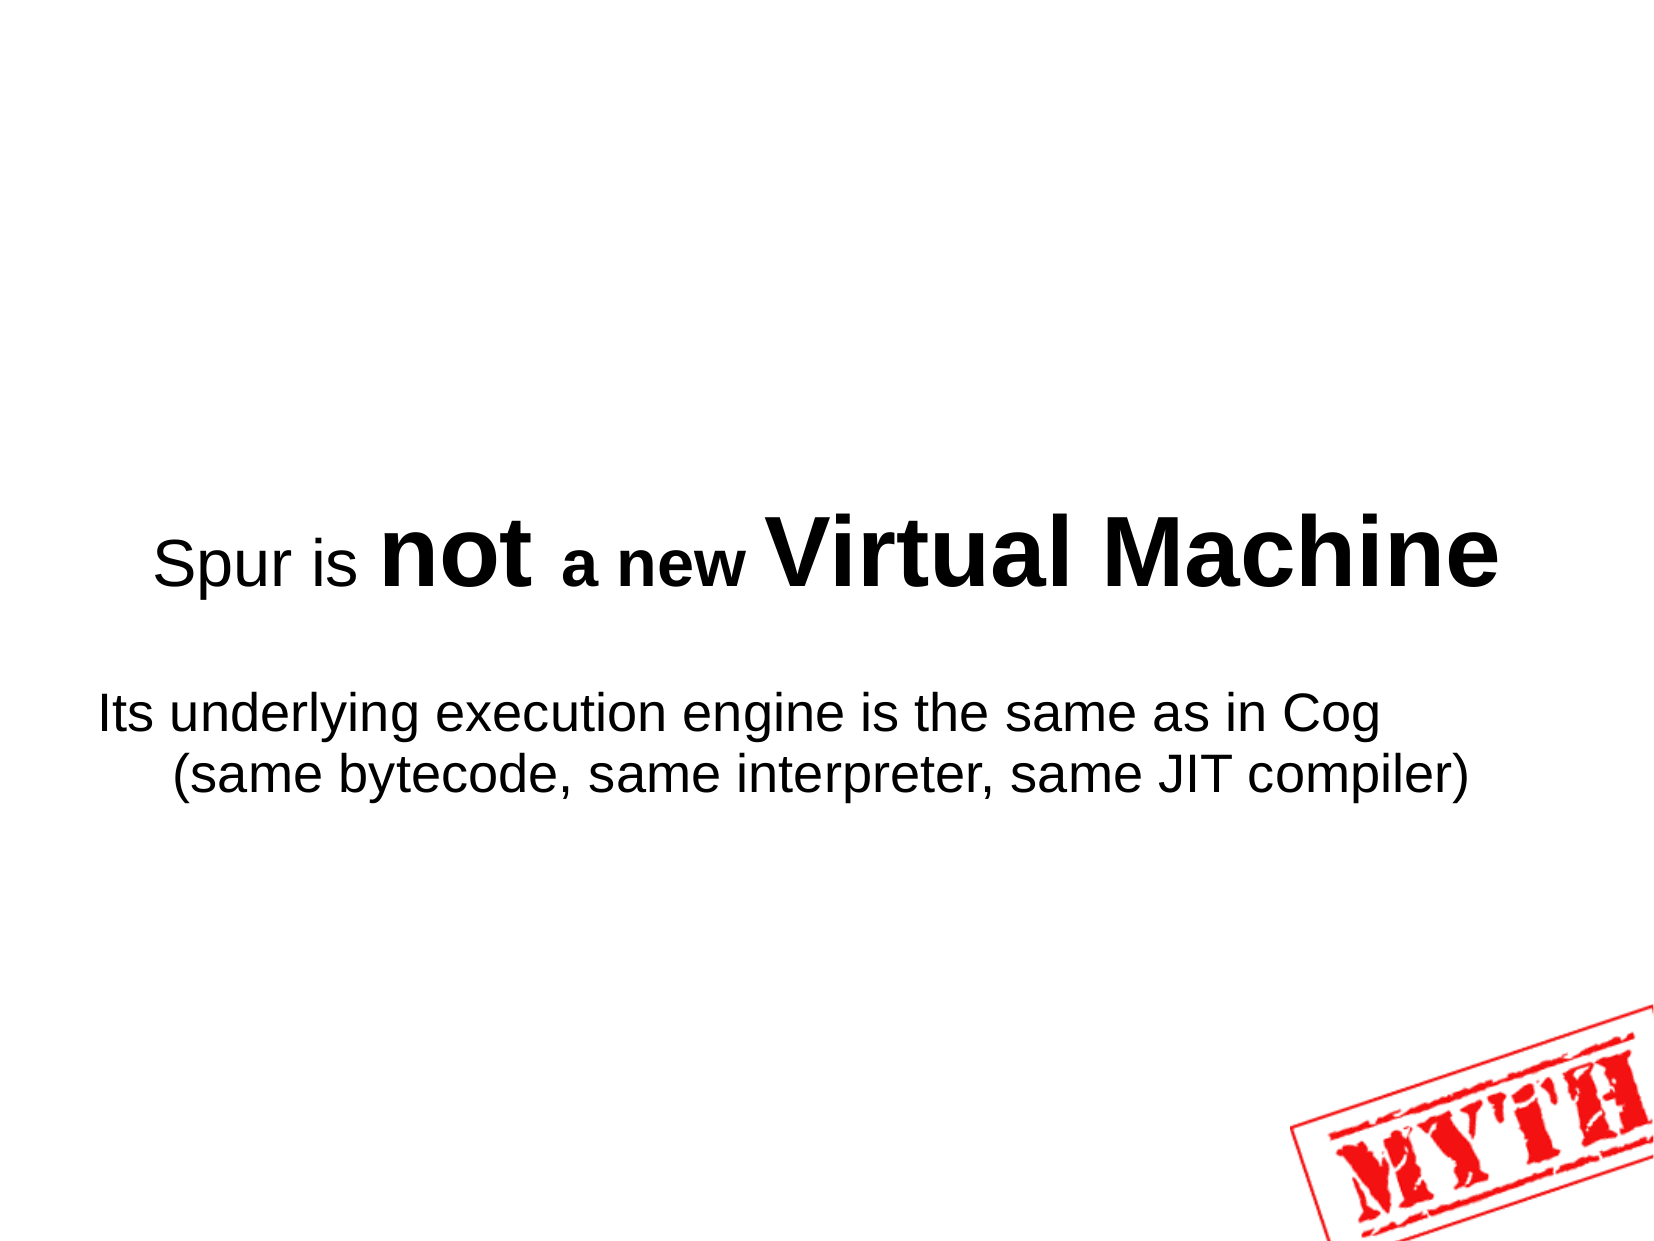

#
Spur is not a new Virtual Machine
 Its underlying execution engine is the same as in Cog
 (same bytecode, same interpreter, same JIT compiler)